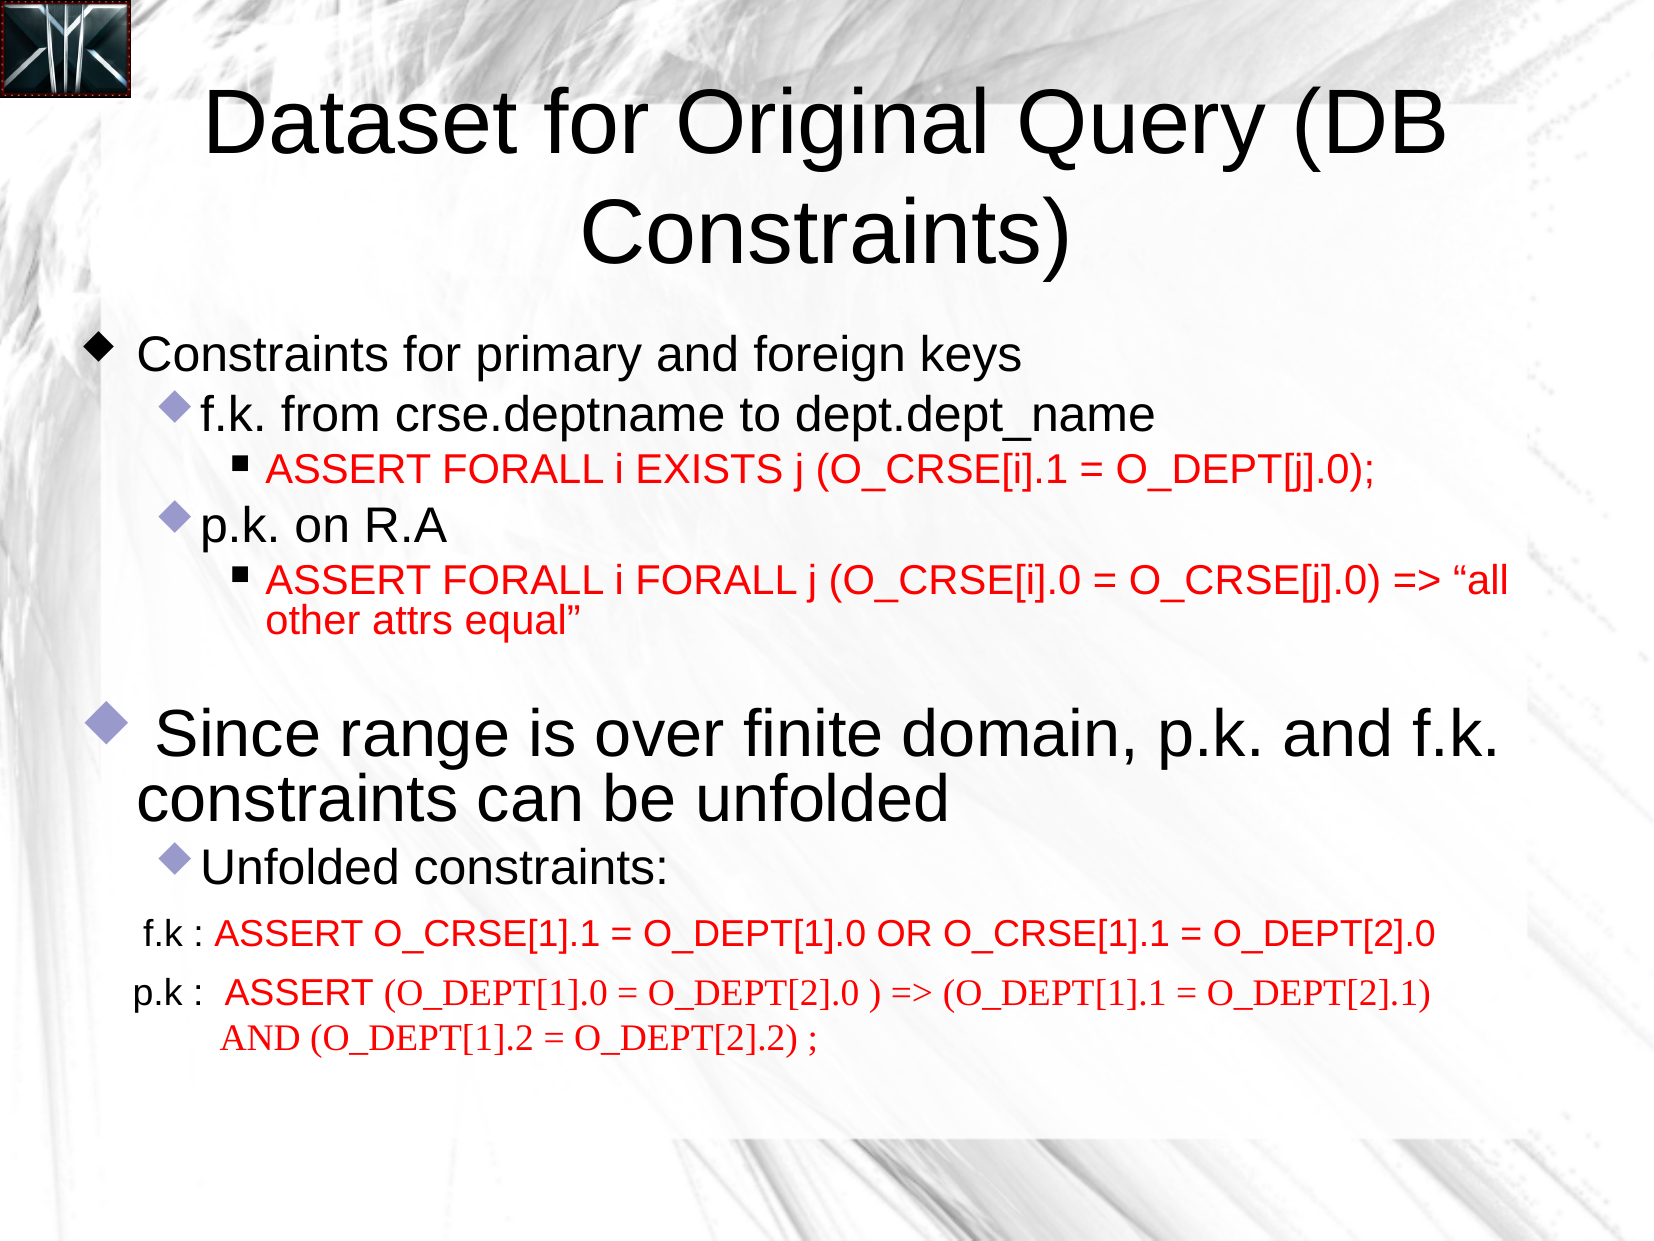

# Dataset for Original Query (DB Constraints)
Constraints for primary and foreign keys
f.k. from crse.deptname to dept.dept_name
ASSERT FORALL i EXISTS j (O_CRSE[i].1 = O_DEPT[j].0);
p.k. on R.A
ASSERT FORALL i FORALL j (O_CRSE[i].0 = O_CRSE[j].0) => “all other attrs equal”
 Since range is over finite domain, p.k. and f.k. constraints can be unfolded
Unfolded constraints:
 f.k : ASSERT O_CRSE[1].1 = O_DEPT[1].0 OR O_CRSE[1].1 = O_DEPT[2].0
 p.k : ASSERT (O_DEPT[1].0 = O_DEPT[2].0 ) => (O_DEPT[1].1 = O_DEPT[2].1)
 AND (O_DEPT[1].2 = O_DEPT[2].2) ;